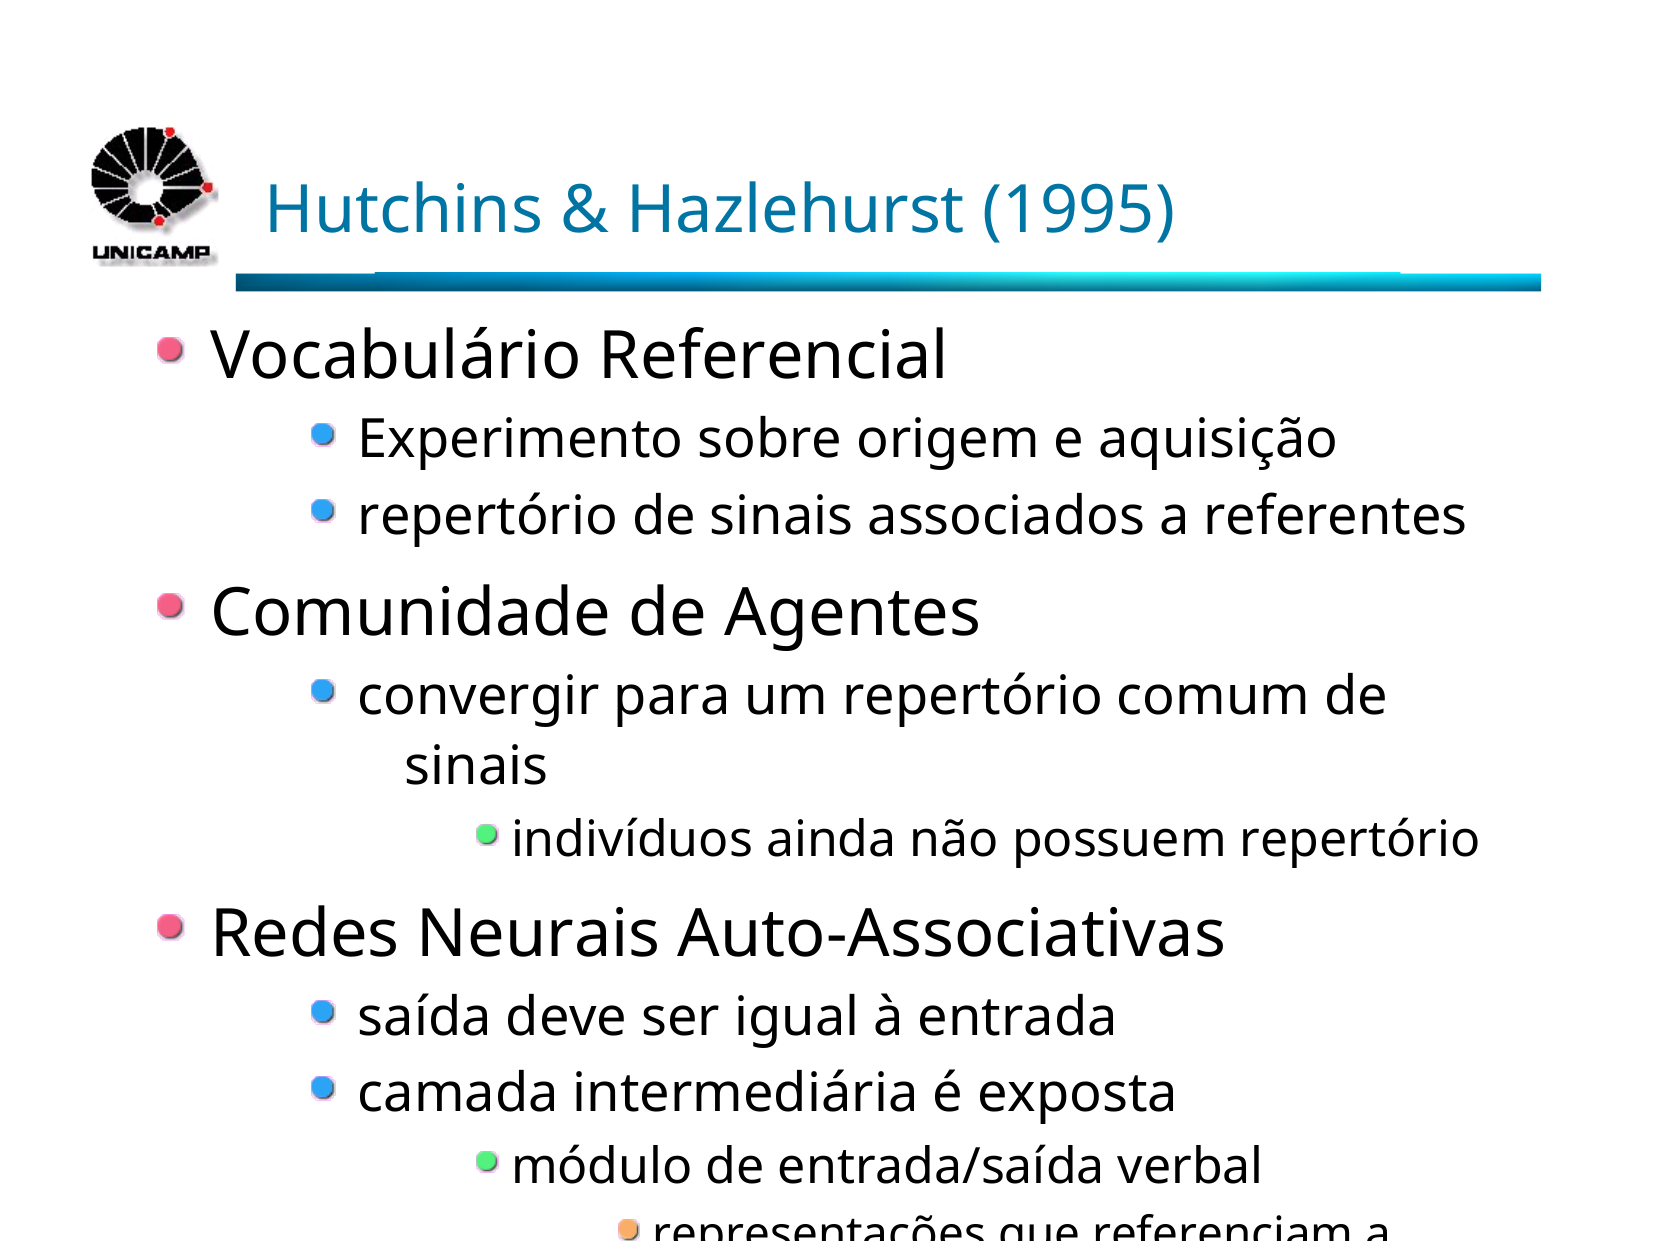

# Hutchins & Hazlehurst (1995)
Vocabulário Referencial
Experimento sobre origem e aquisição
repertório de sinais associados a referentes
Comunidade de Agentes
convergir para um repertório comum de sinais
indivíduos ainda não possuem repertório
Redes Neurais Auto-Associativas
saída deve ser igual à entrada
camada intermediária é exposta
módulo de entrada/saída verbal
representações que referenciam a imagem de entrada